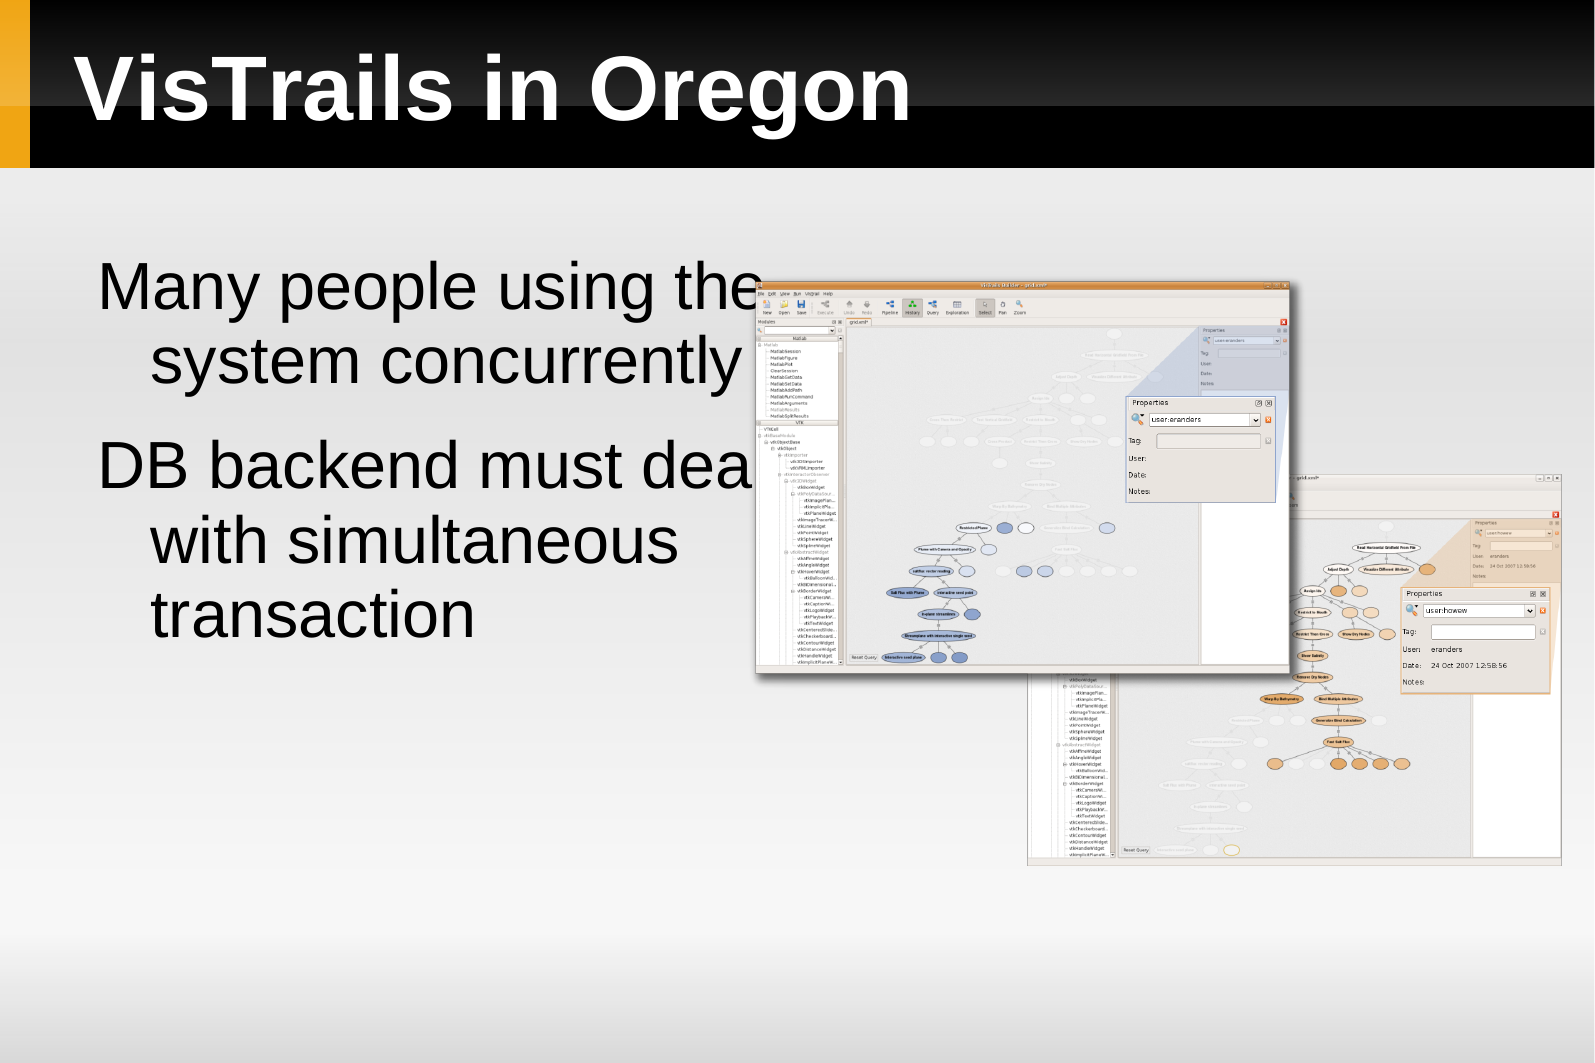

# VisTrails in Oregon
Many people using the system concurrently
DB backend must deal with simultaneous transaction